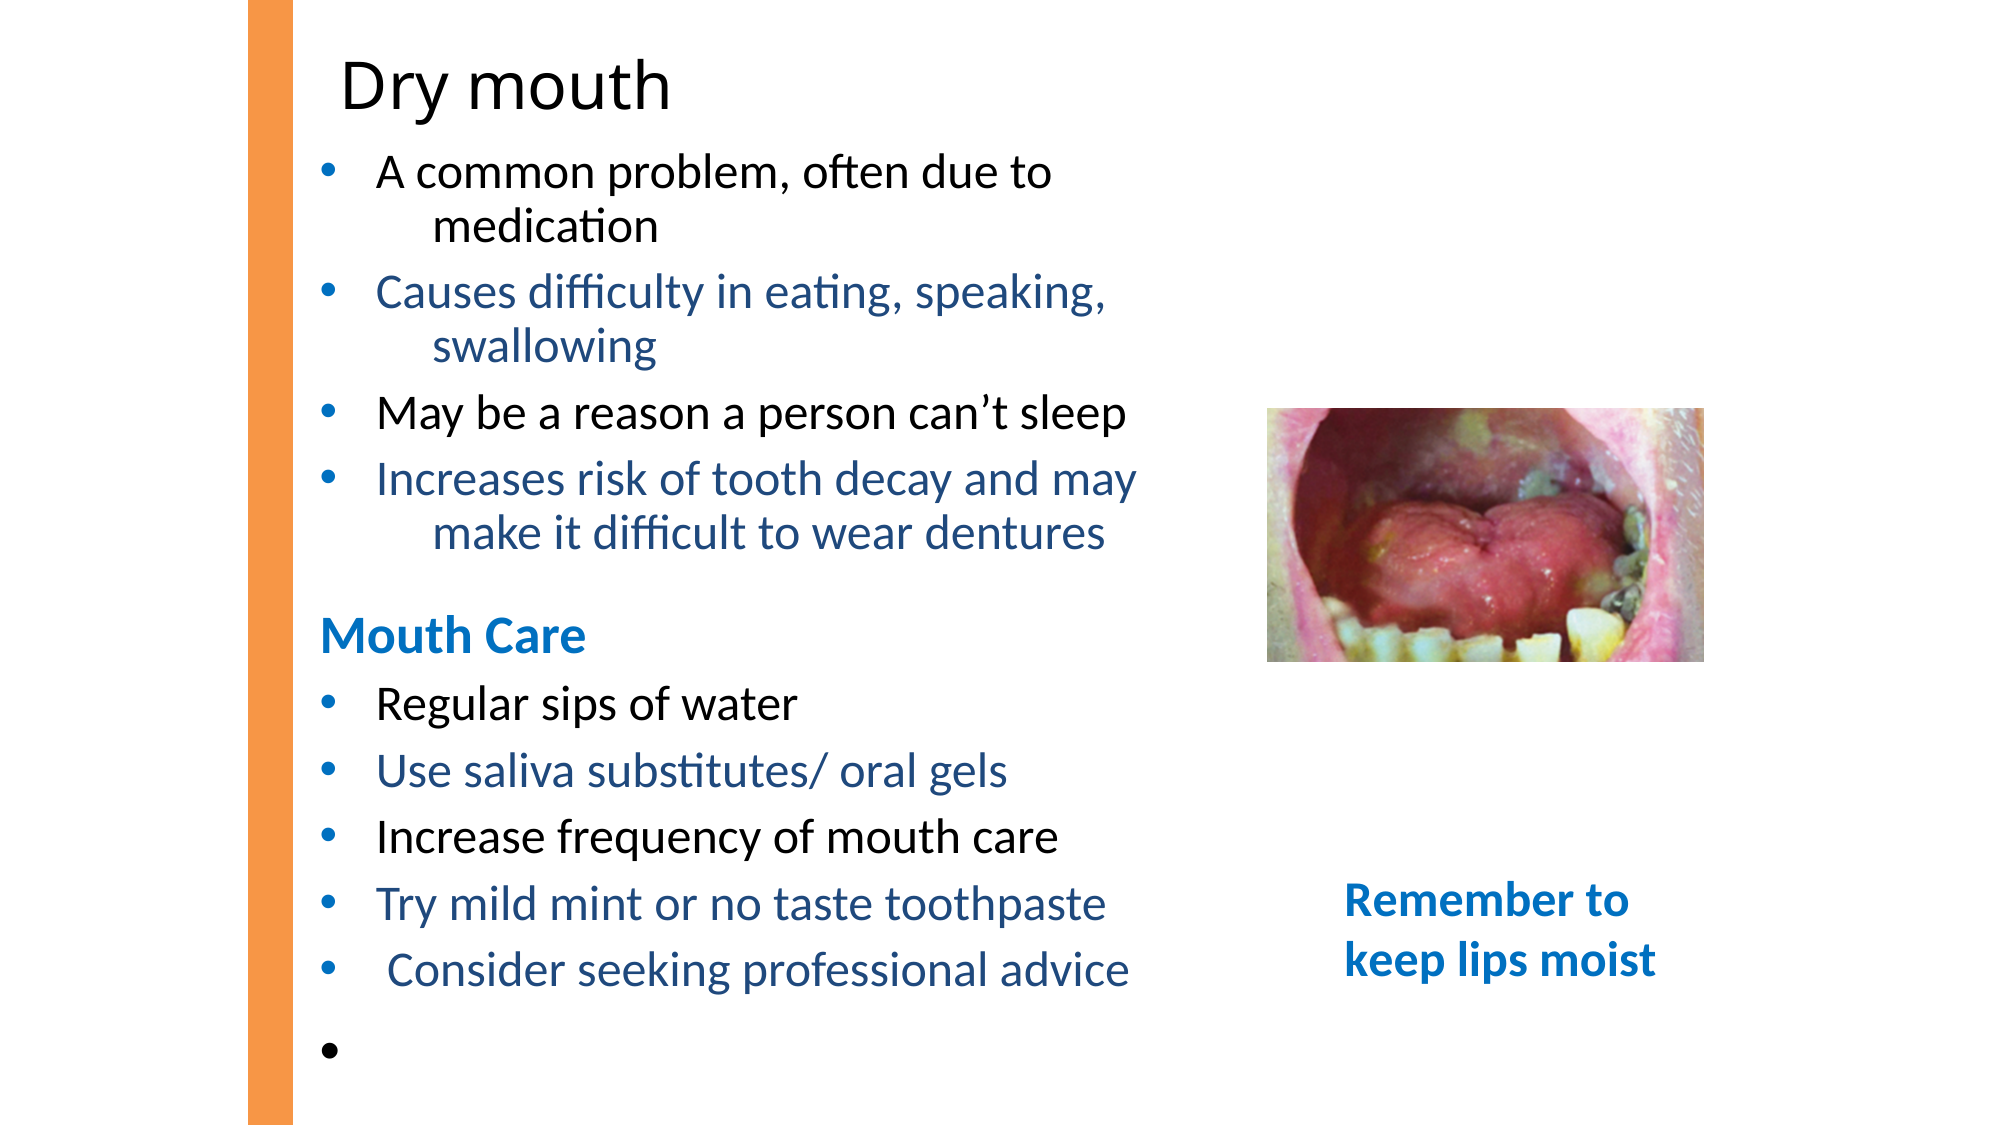

# Dry mouth
A common problem, often due to medication
Causes difficulty in eating, speaking, swallowing
May be a reason a person can’t sleep
Increases risk of tooth decay and may make it difficult to wear dentures
Mouth Care
Regular sips of water
Use saliva substitutes/ oral gels
Increase frequency of mouth care
Try mild mint or no taste toothpaste
 Consider seeking professional advice
Remember to keep lips moist